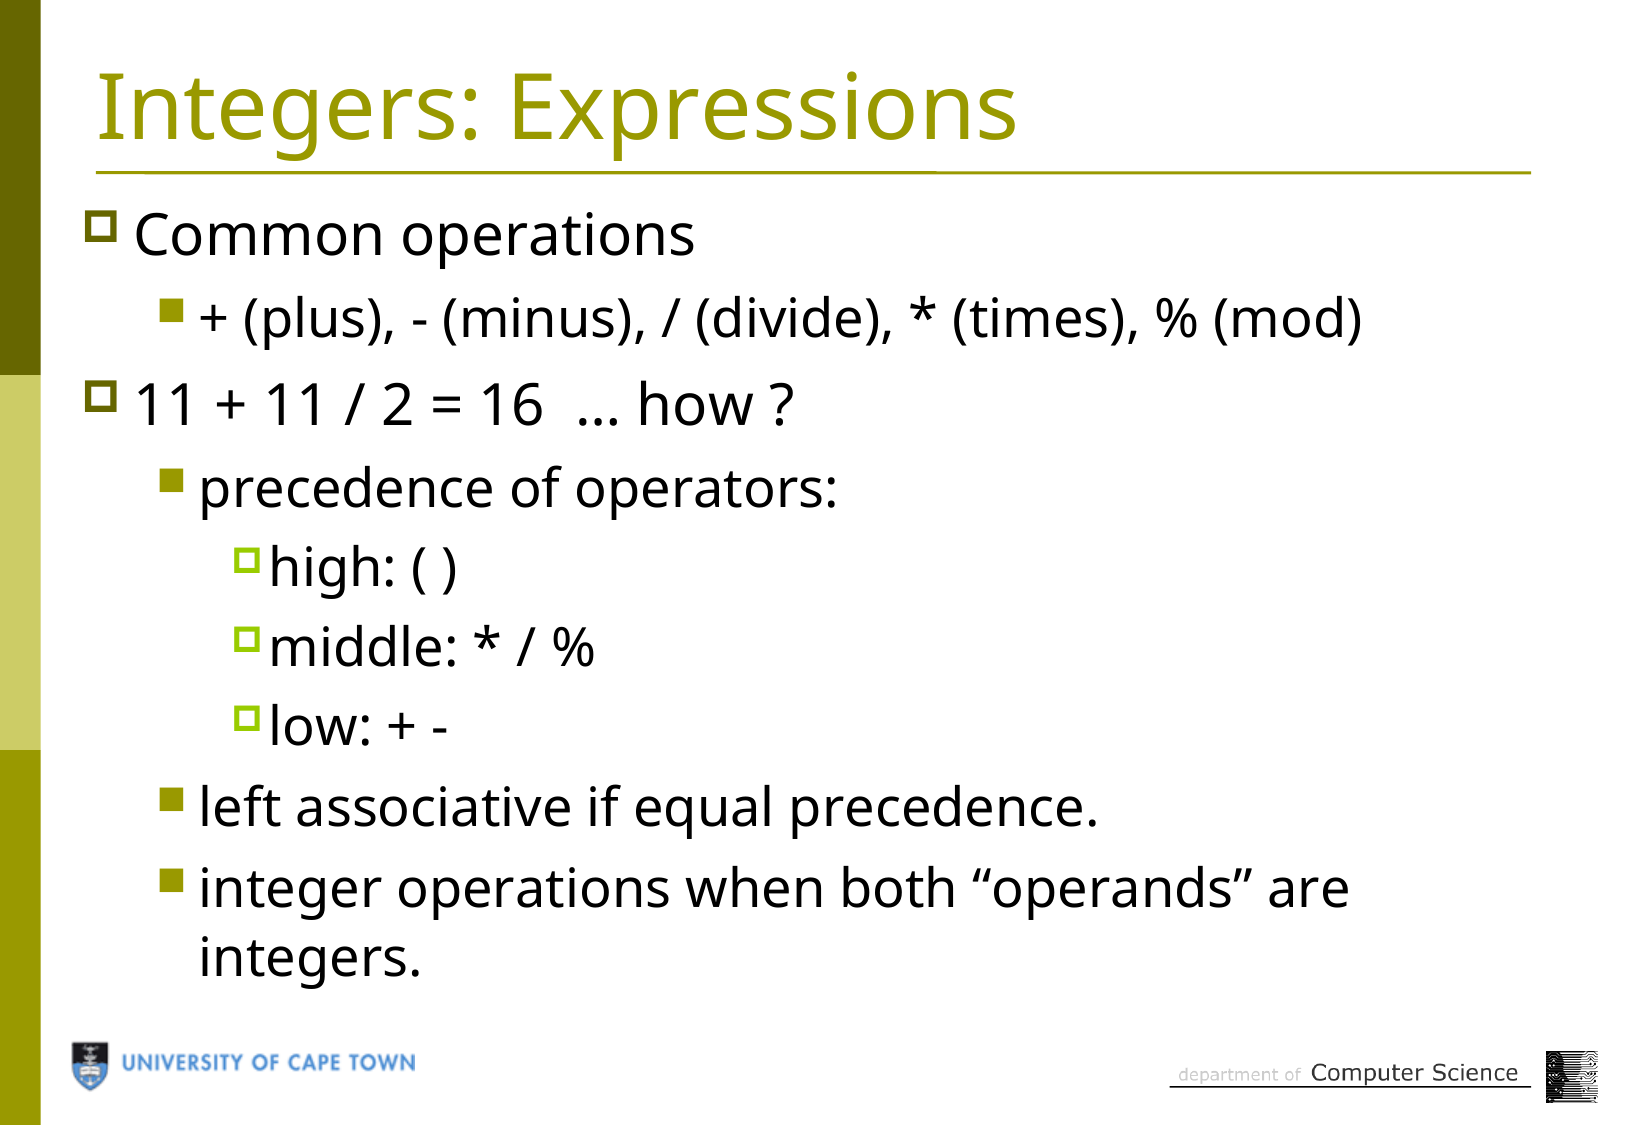

# Integers: Expressions
Common operations
+ (plus), - (minus), / (divide), * (times), % (mod)‏
11 + 11 / 2 = 16 … how ?
precedence of operators:
high: ( )‏
middle: * / %
low: + -
left associative if equal precedence.
integer operations when both “operands” are integers.